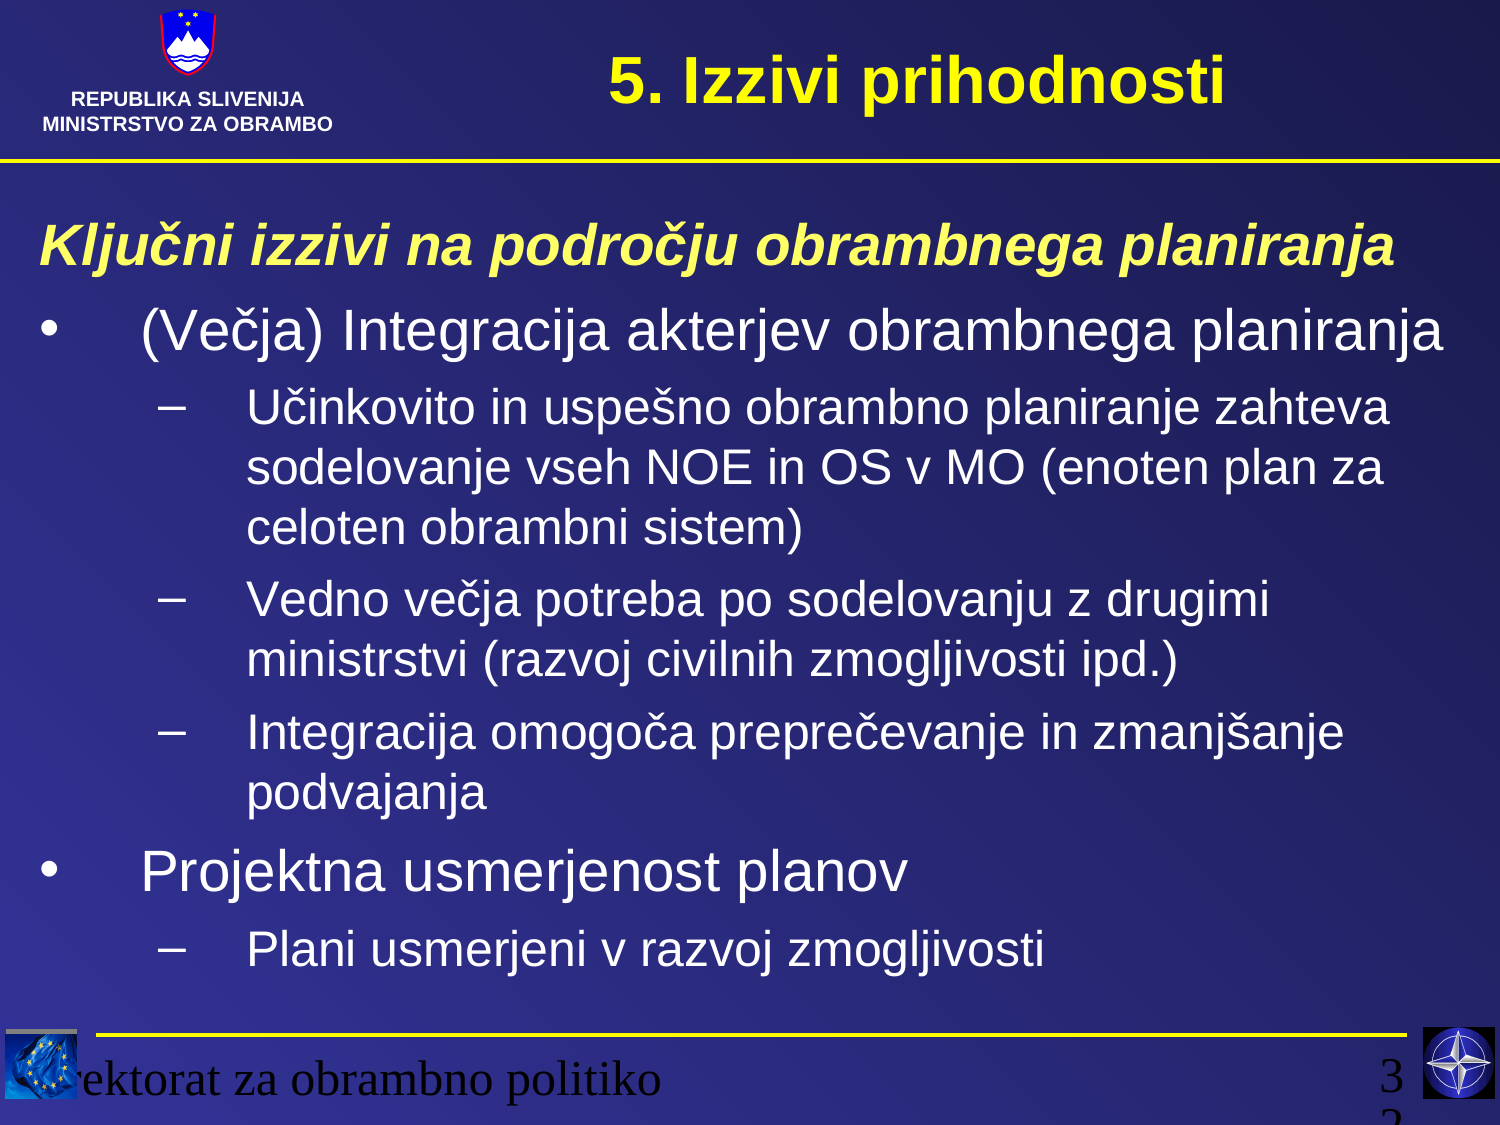

# 5. Izzivi prihodnosti
Ključni izzivi na področju obrambnega planiranja
(Večja) Integracija akterjev obrambnega planiranja
Učinkovito in uspešno obrambno planiranje zahteva sodelovanje vseh NOE in OS v MO (enoten plan za celoten obrambni sistem)
Vedno večja potreba po sodelovanju z drugimi ministrstvi (razvoj civilnih zmogljivosti ipd.)
Integracija omogoča preprečevanje in zmanjšanje podvajanja
Projektna usmerjenost planov
Plani usmerjeni v razvoj zmogljivosti
32
Direktorat za obrambno politiko